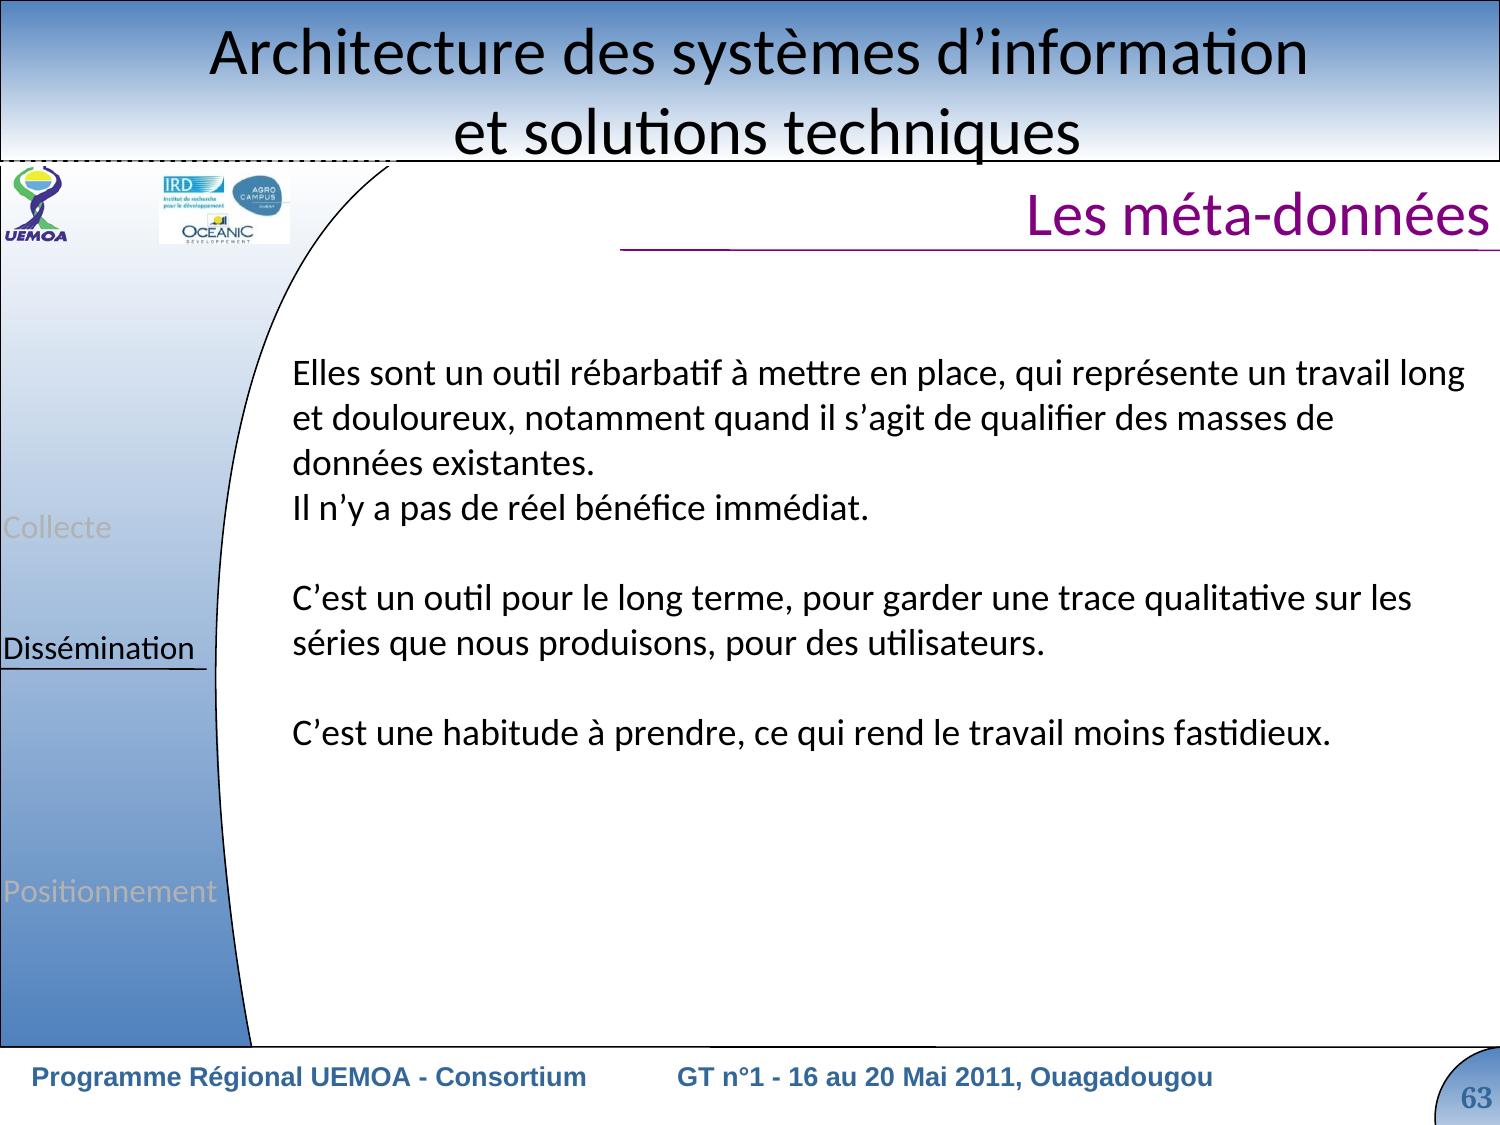

Architecture des systèmes d’information
et solutions techniques
Les méta-données
Elles sont un outil rébarbatif à mettre en place, qui représente un travail long et douloureux, notamment quand il s’agit de qualifier des masses de données existantes.
Il n’y a pas de réel bénéfice immédiat.
C’est un outil pour le long terme, pour garder une trace qualitative sur les séries que nous produisons, pour des utilisateurs.
C’est une habitude à prendre, ce qui rend le travail moins fastidieux.
Collecte
Dissémination
Positionnement